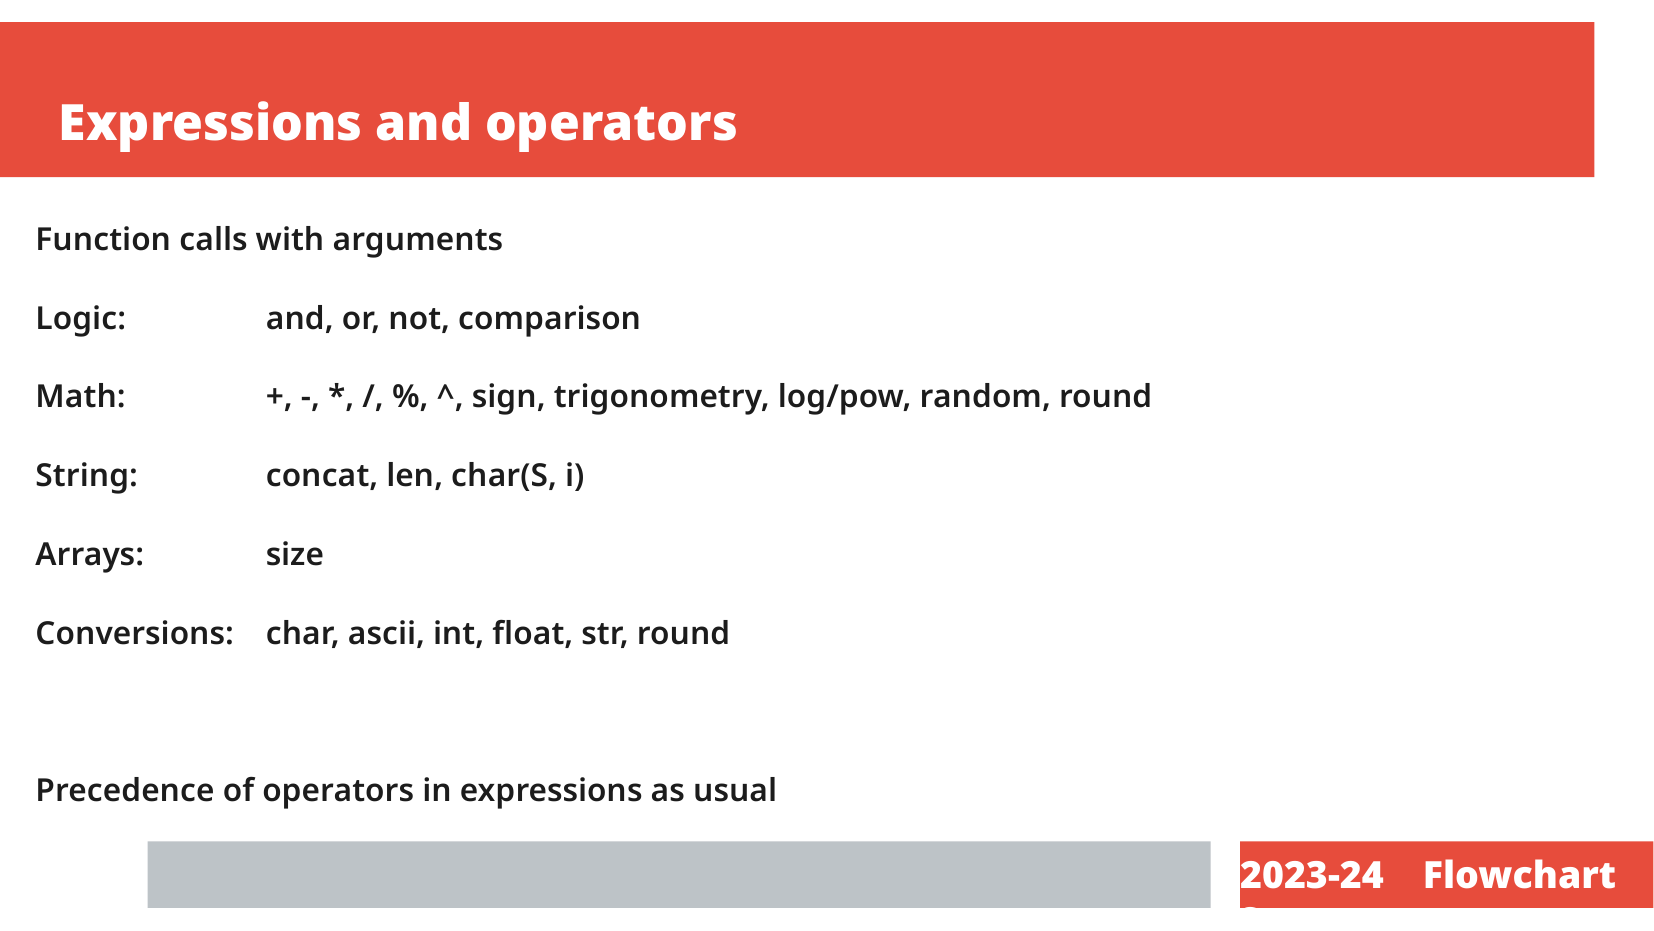

# Expressions and operators
Function calls with arguments
Logic:		 	and, or, not, comparison
Math:		 	+, -, *, /, %, ^, sign, trigonometry, log/pow, random, round
String:		 	concat, len, char(S, i)
Arrays:		 	size
Conversions:	char, ascii, int, float, str, round
Precedence of operators in expressions as usual
2023-24 Flowcharts